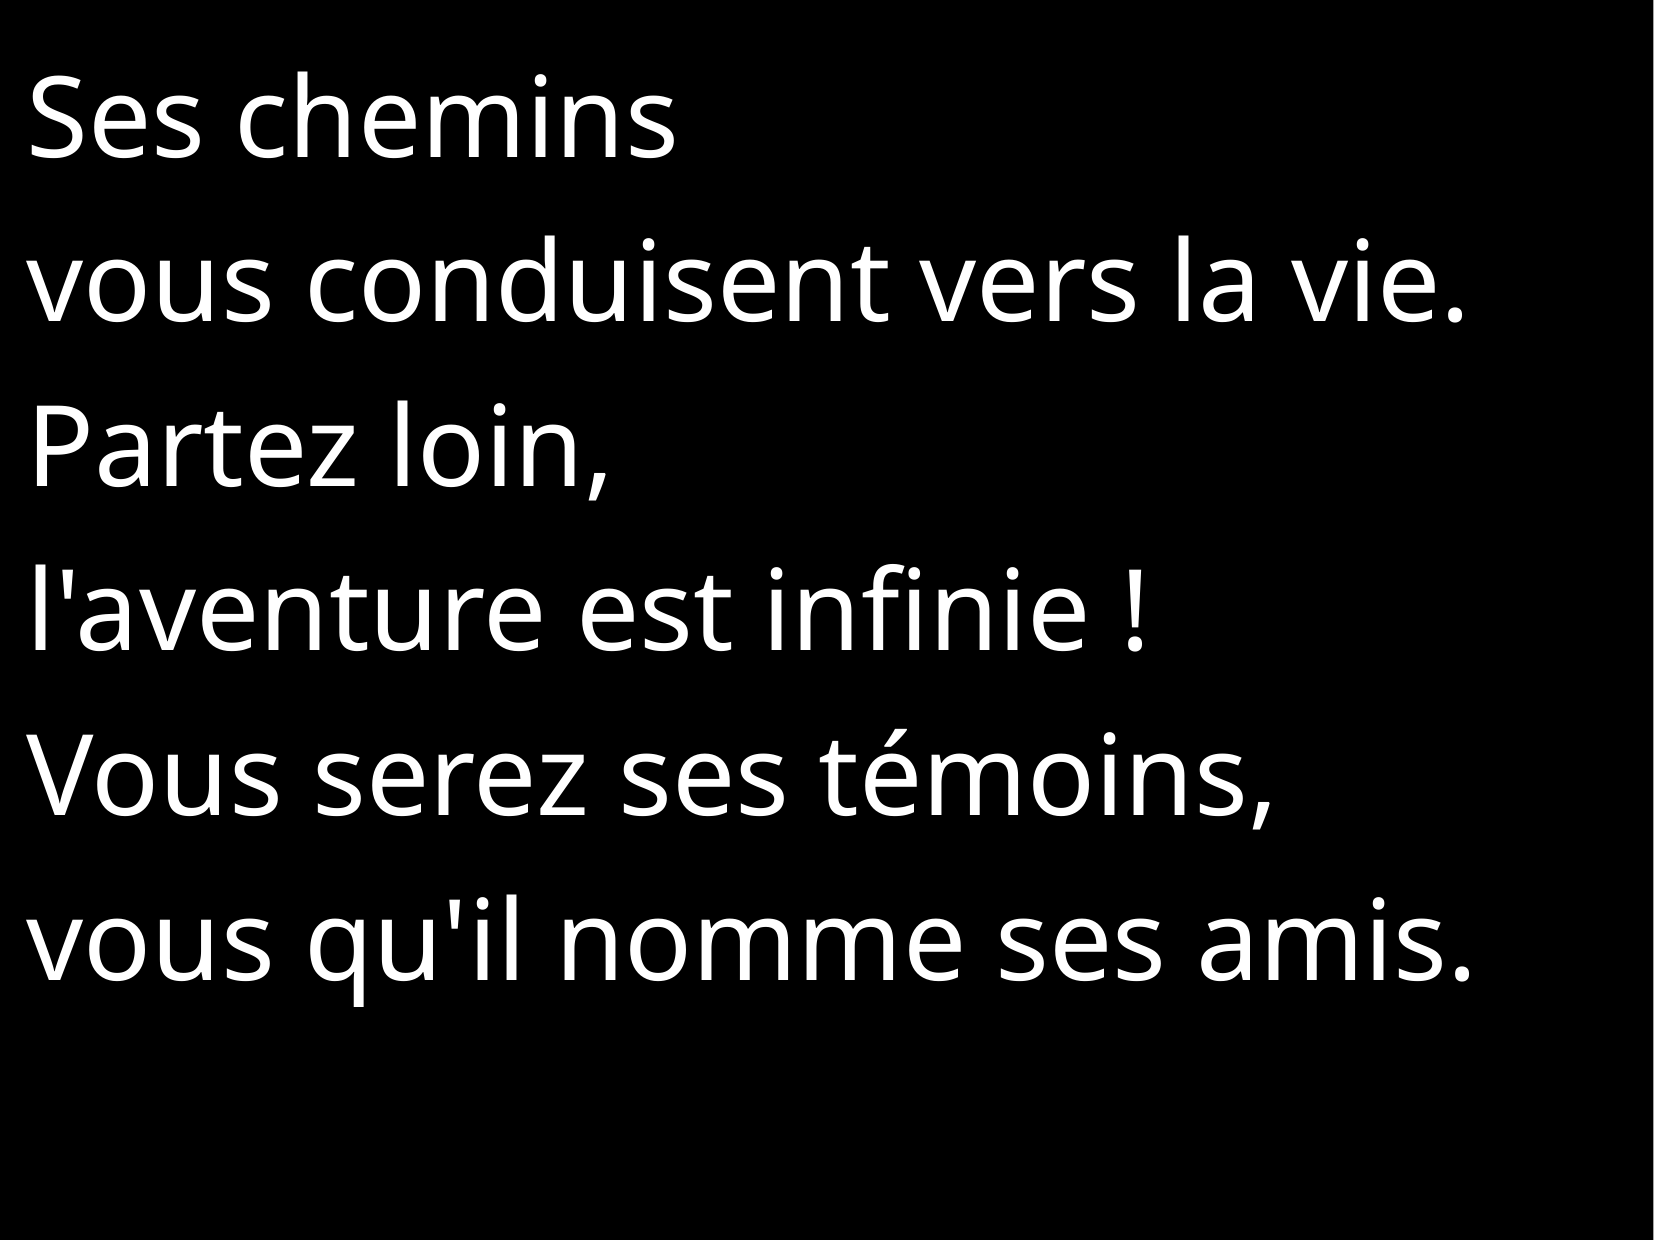

Ses chemins
vous conduisent vers la vie.
Partez loin,
l'aventure est infinie !
Vous serez ses témoins,
vous qu'il nomme ses amis.